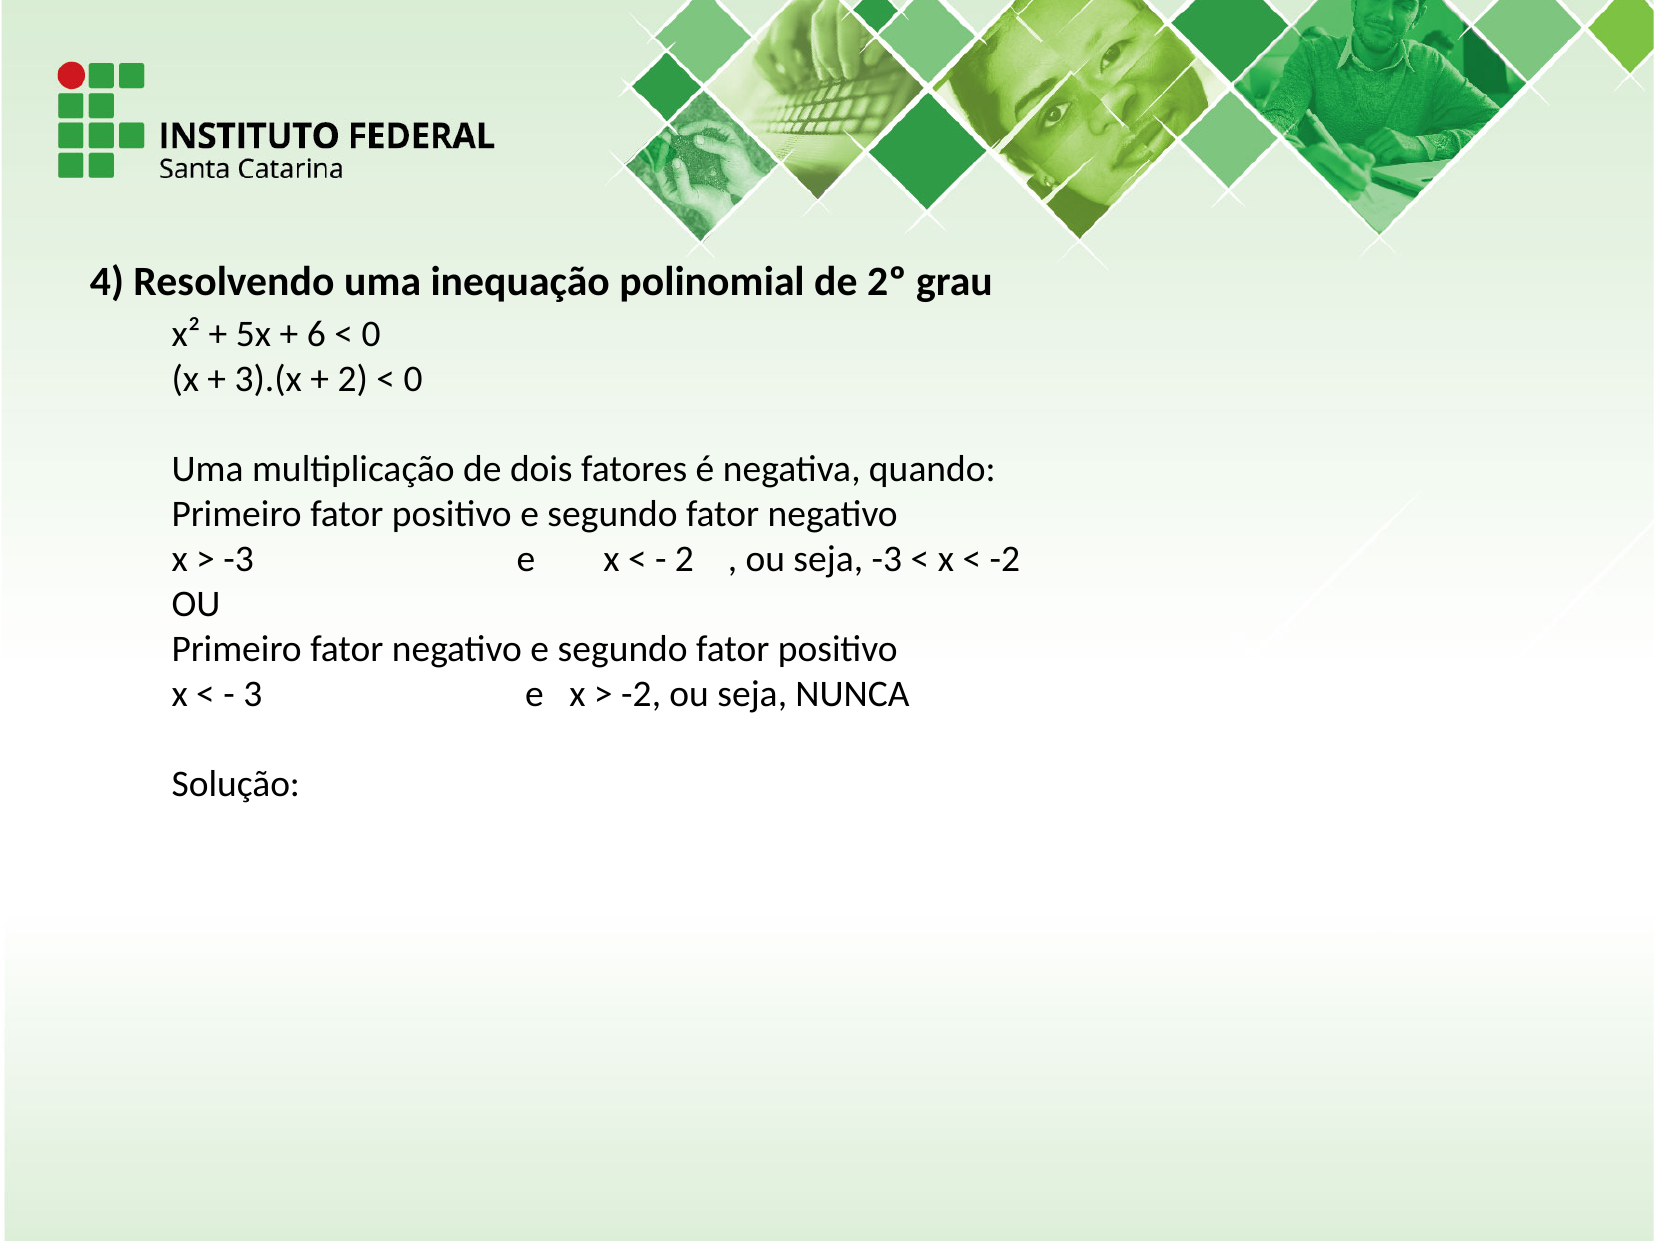

4) Resolvendo uma inequação polinomial de 2º grau
x² + 5x + 6 < 0
(x + 3).(x + 2) < 0
Uma multiplicação de dois fatores é negativa, quando:
Primeiro fator positivo e segundo fator negativo
x > -3 e x < - 2 , ou seja, -3 < x < -2
OU
Primeiro fator negativo e segundo fator positivo
x < - 3 e x > -2, ou seja, NUNCA
Solução: